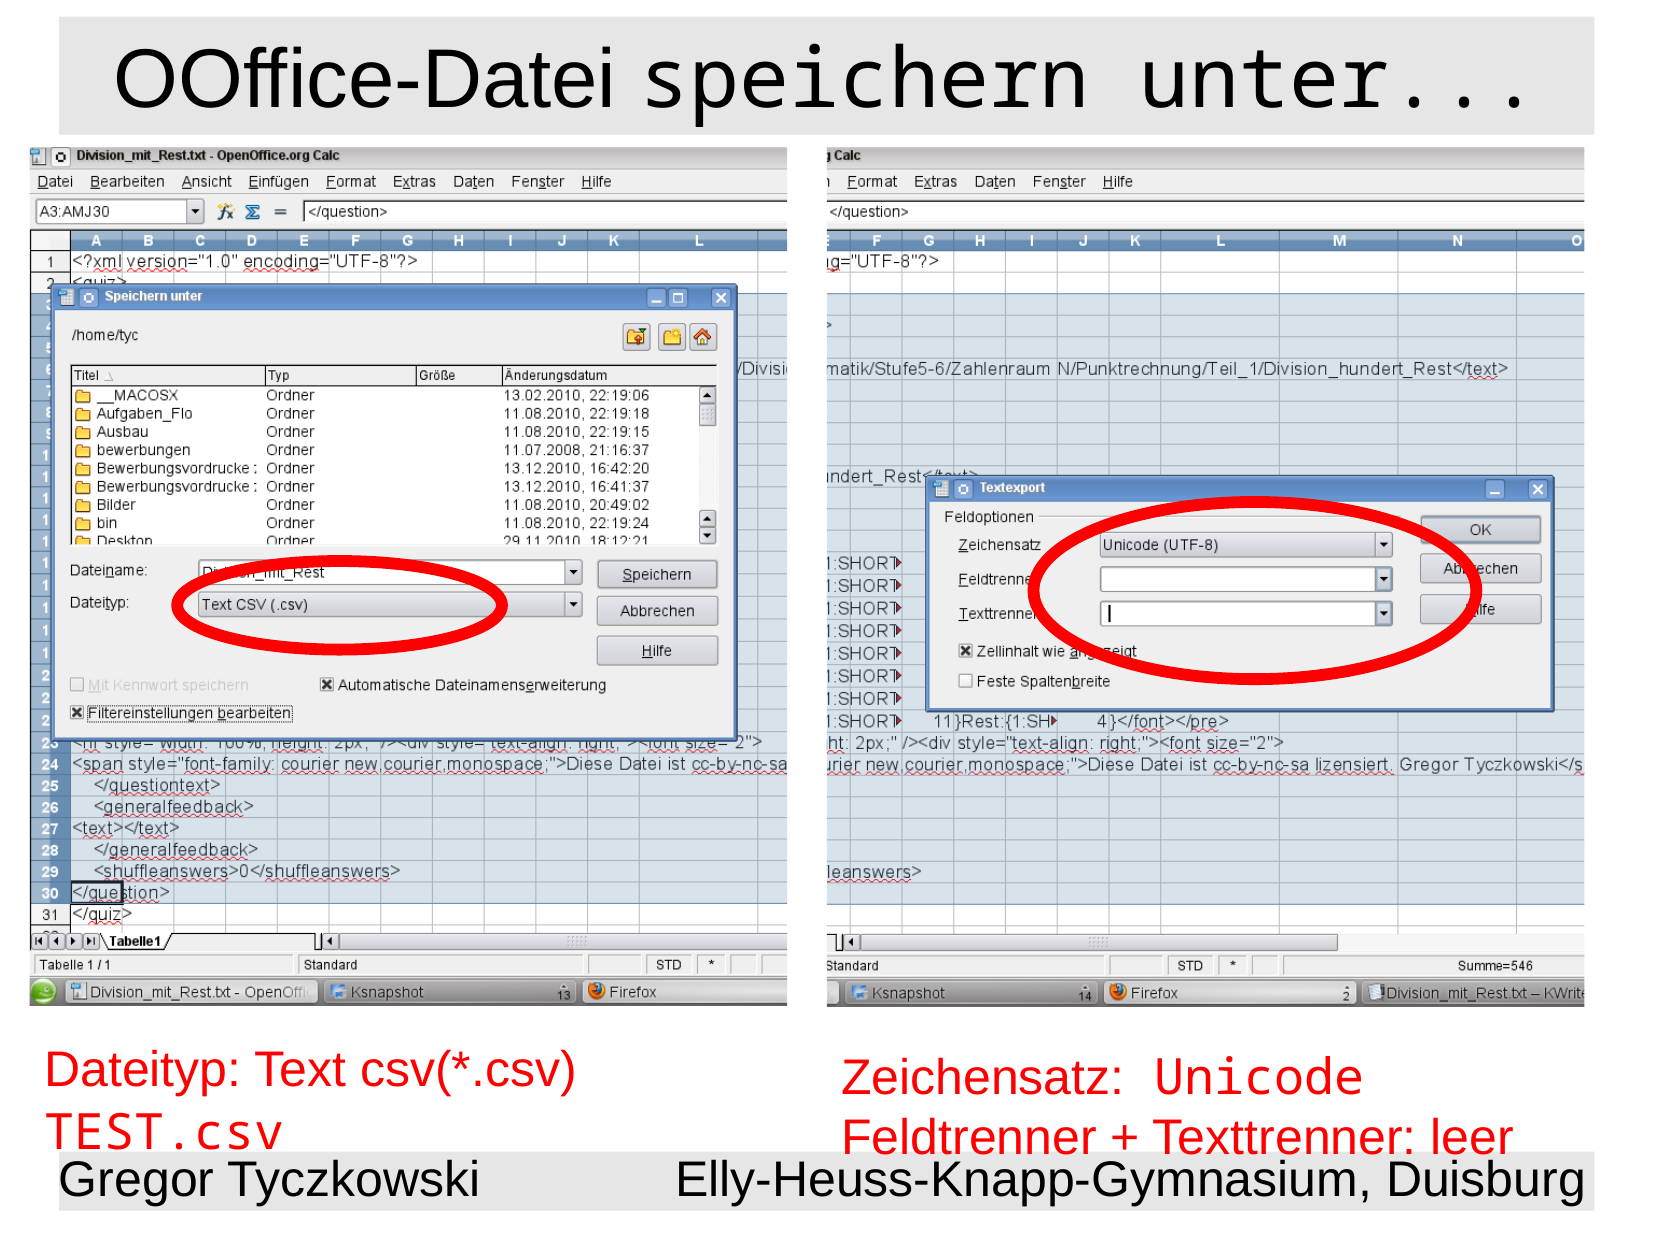

# OOffice-Datei speichern unter...
Dateityp: Text csv(*.csv)
TEST.csv
Zeichensatz: Unicode
Feldtrenner + Texttrenner: leer
Gregor Tyczkowski Elly-Heuss-Knapp-Gymnasium, Duisburg